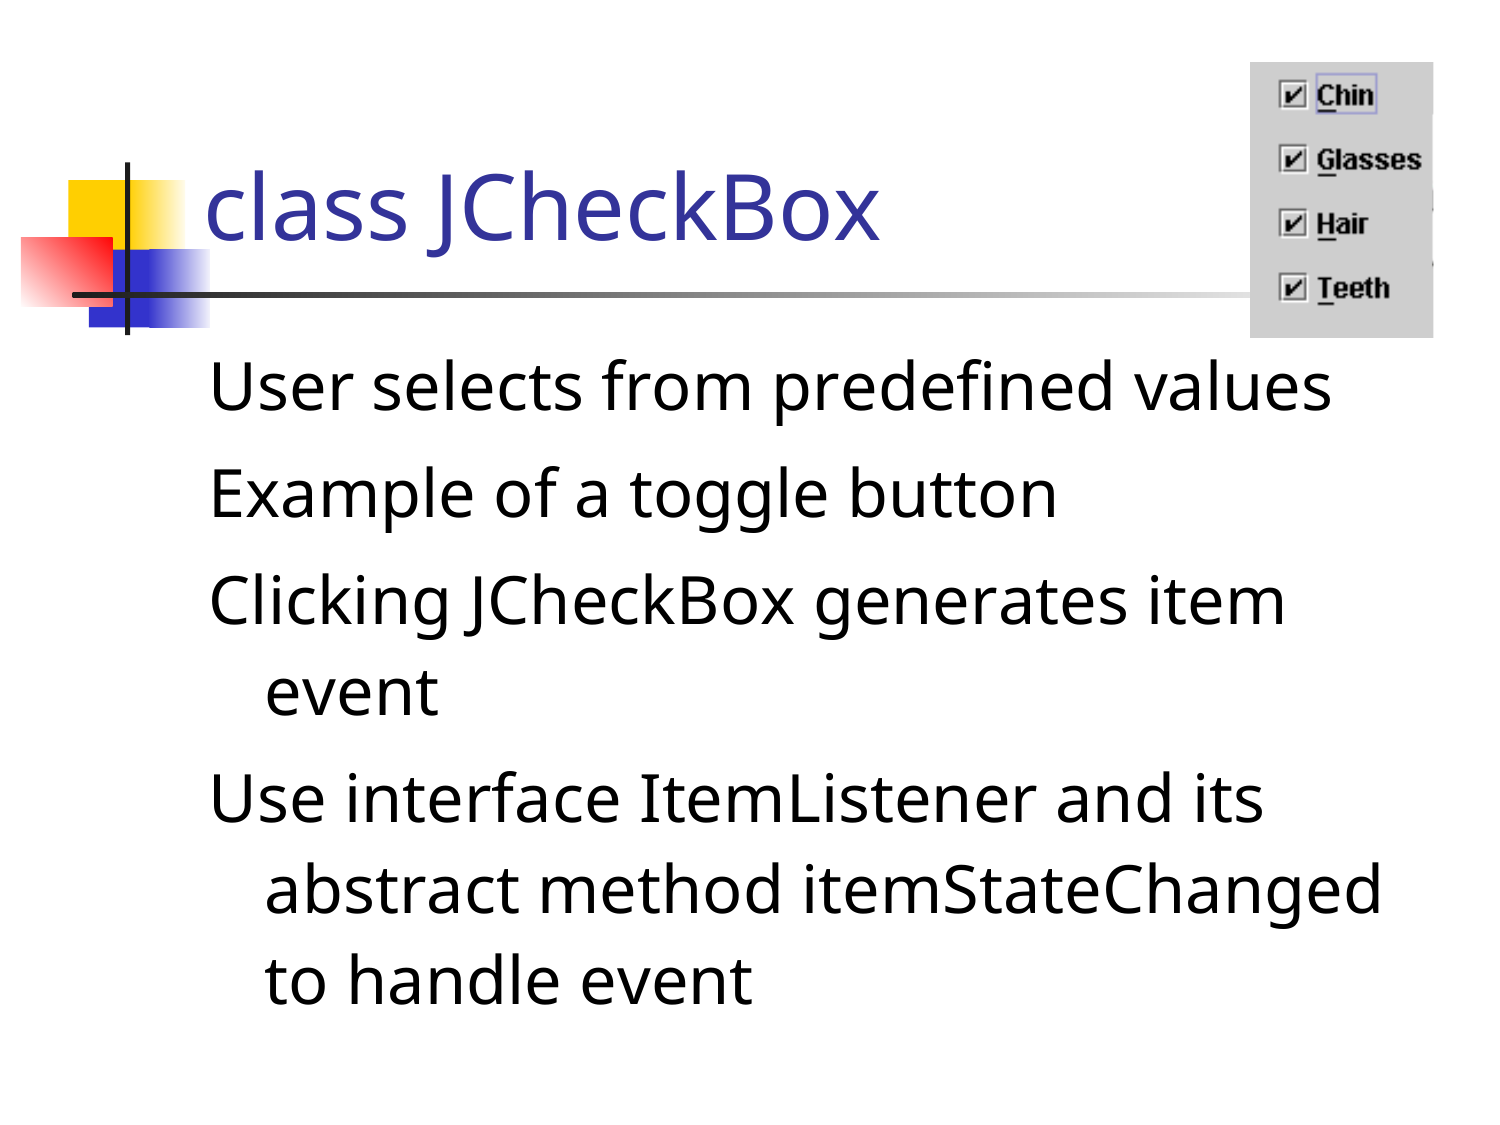

# class JCheckBox
User selects from predefined values
Example of a toggle button
Clicking JCheckBox generates item event
Use interface ItemListener and its abstract method itemStateChanged to handle event